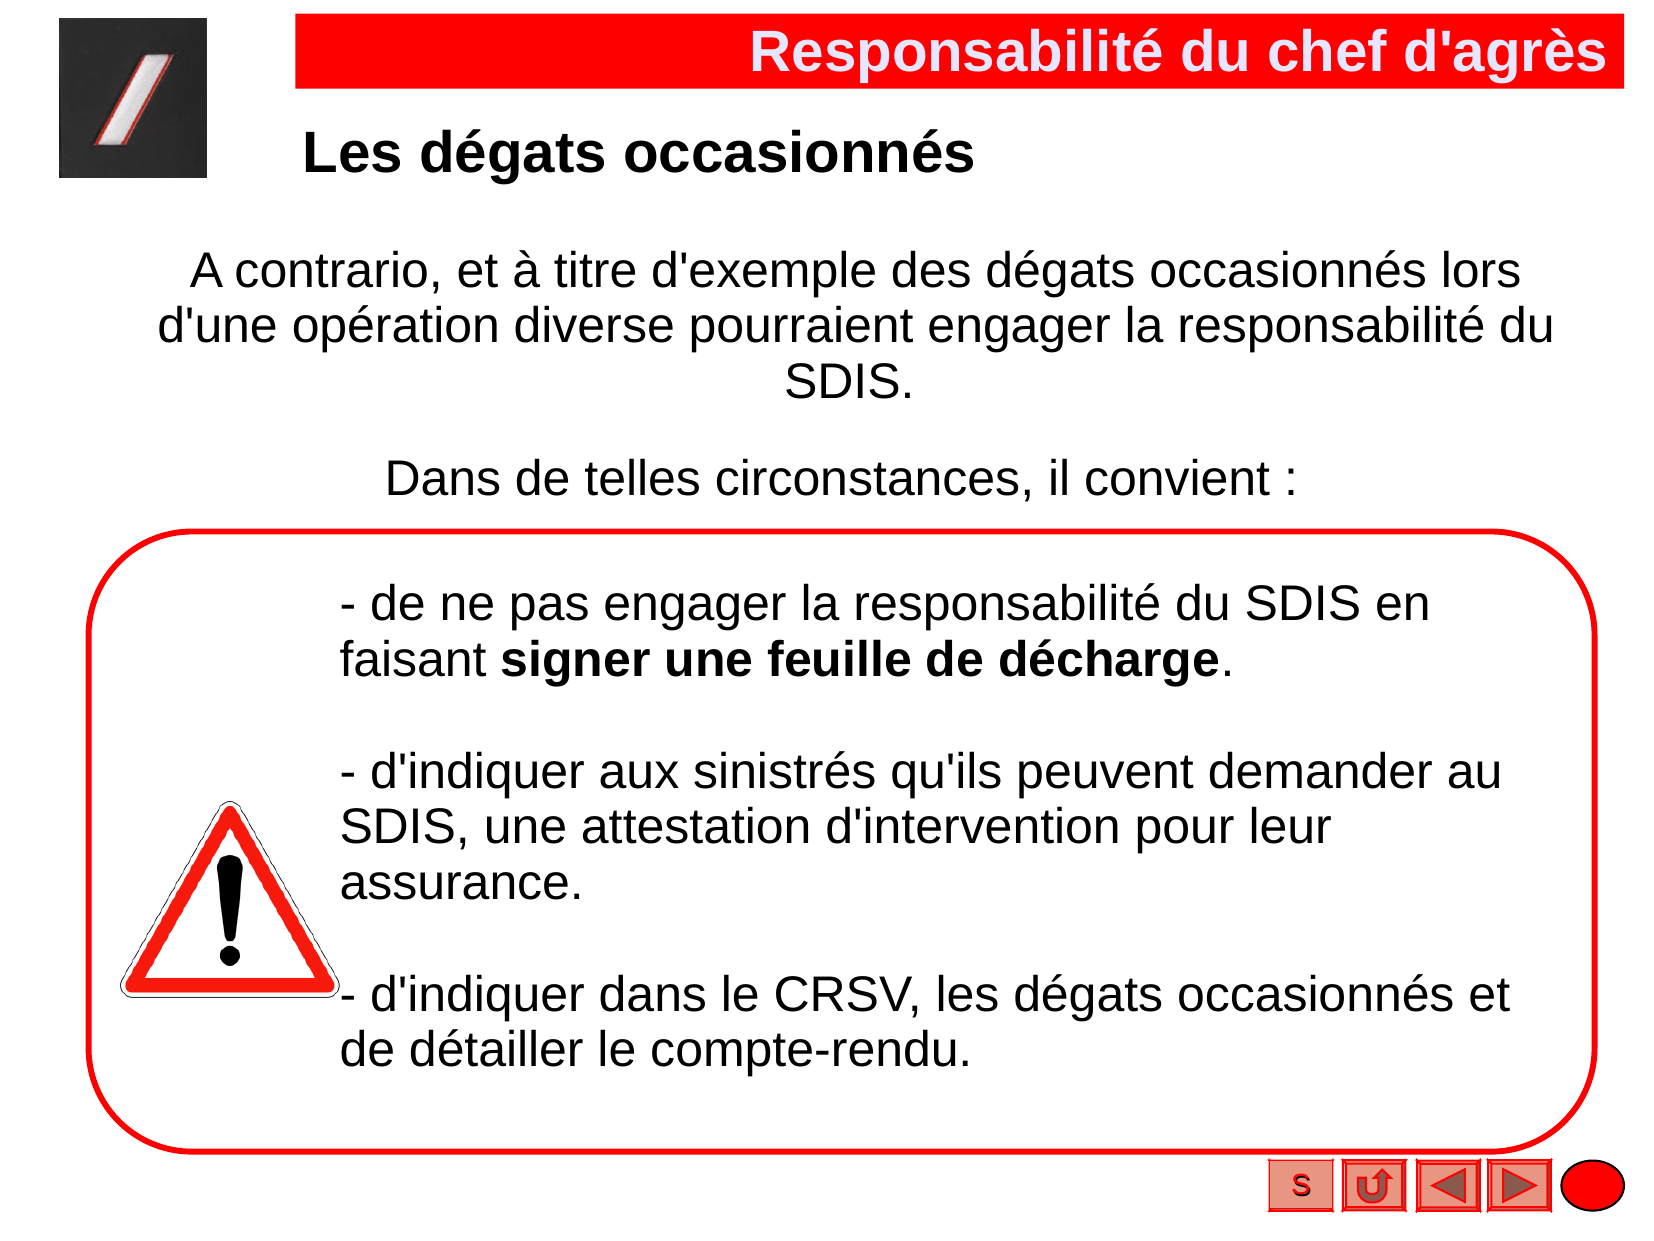

Responsabilité du chef d'agrès
Les dégats occasionnés
A contrario, et à titre d'exemple des dégats occasionnés lors d'une opération diverse pourraient engager la responsabilité du SDIS.
Dans de telles circonstances, il convient :
#
- de ne pas engager la responsabilité du SDIS en faisant signer une feuille de décharge.
- d'indiquer aux sinistrés qu'ils peuvent demander au SDIS, une attestation d'intervention pour leur assurance.
- d'indiquer dans le CRSV, les dégats occasionnés et de détailler le compte-rendu.